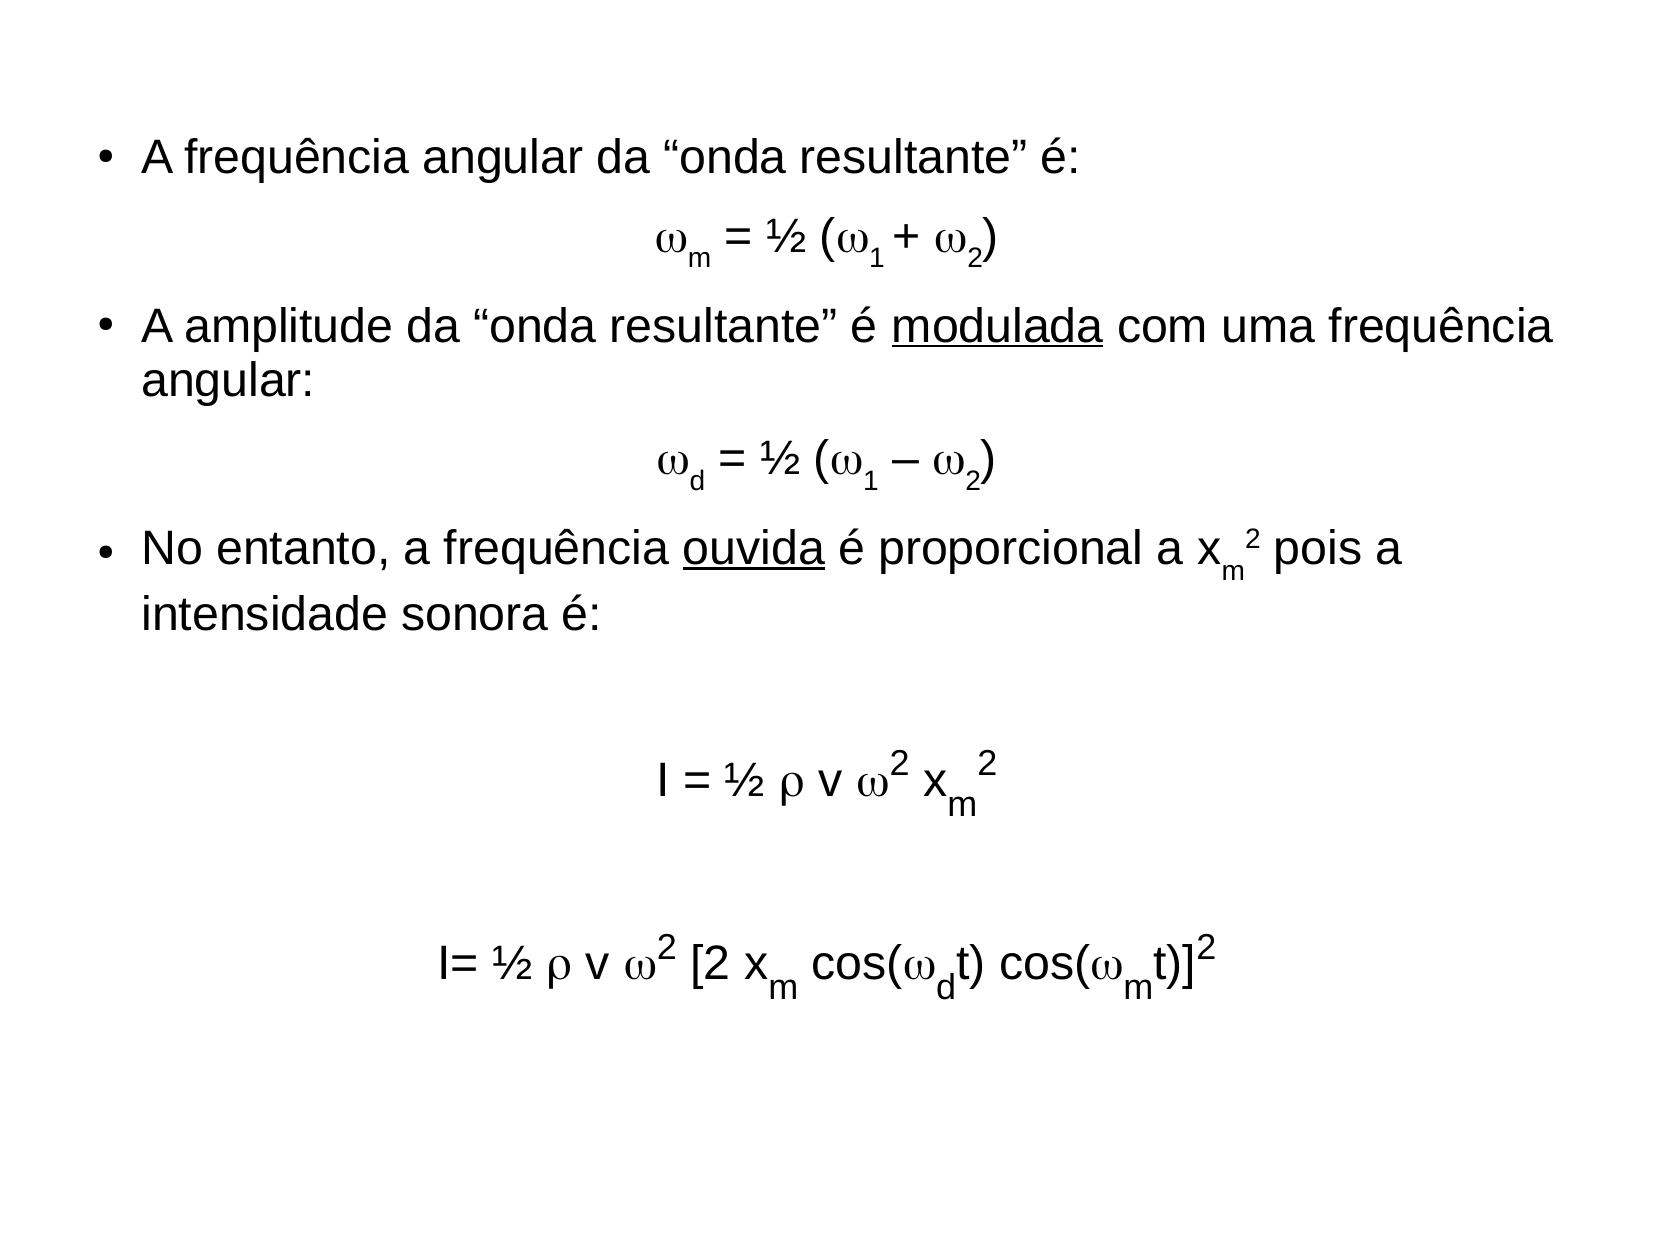

#
A frequência angular da “onda resultante” é:
wm = ½ (w1 + w2)
A amplitude da “onda resultante” é modulada com uma frequência angular:
wd = ½ (w1 – w2)
No entanto, a frequência ouvida é proporcional a xm2 pois a intensidade sonora é:
I = ½ r v w2 xm2
I= ½ r v w2 [2 xm cos(wdt) cos(wmt)]2